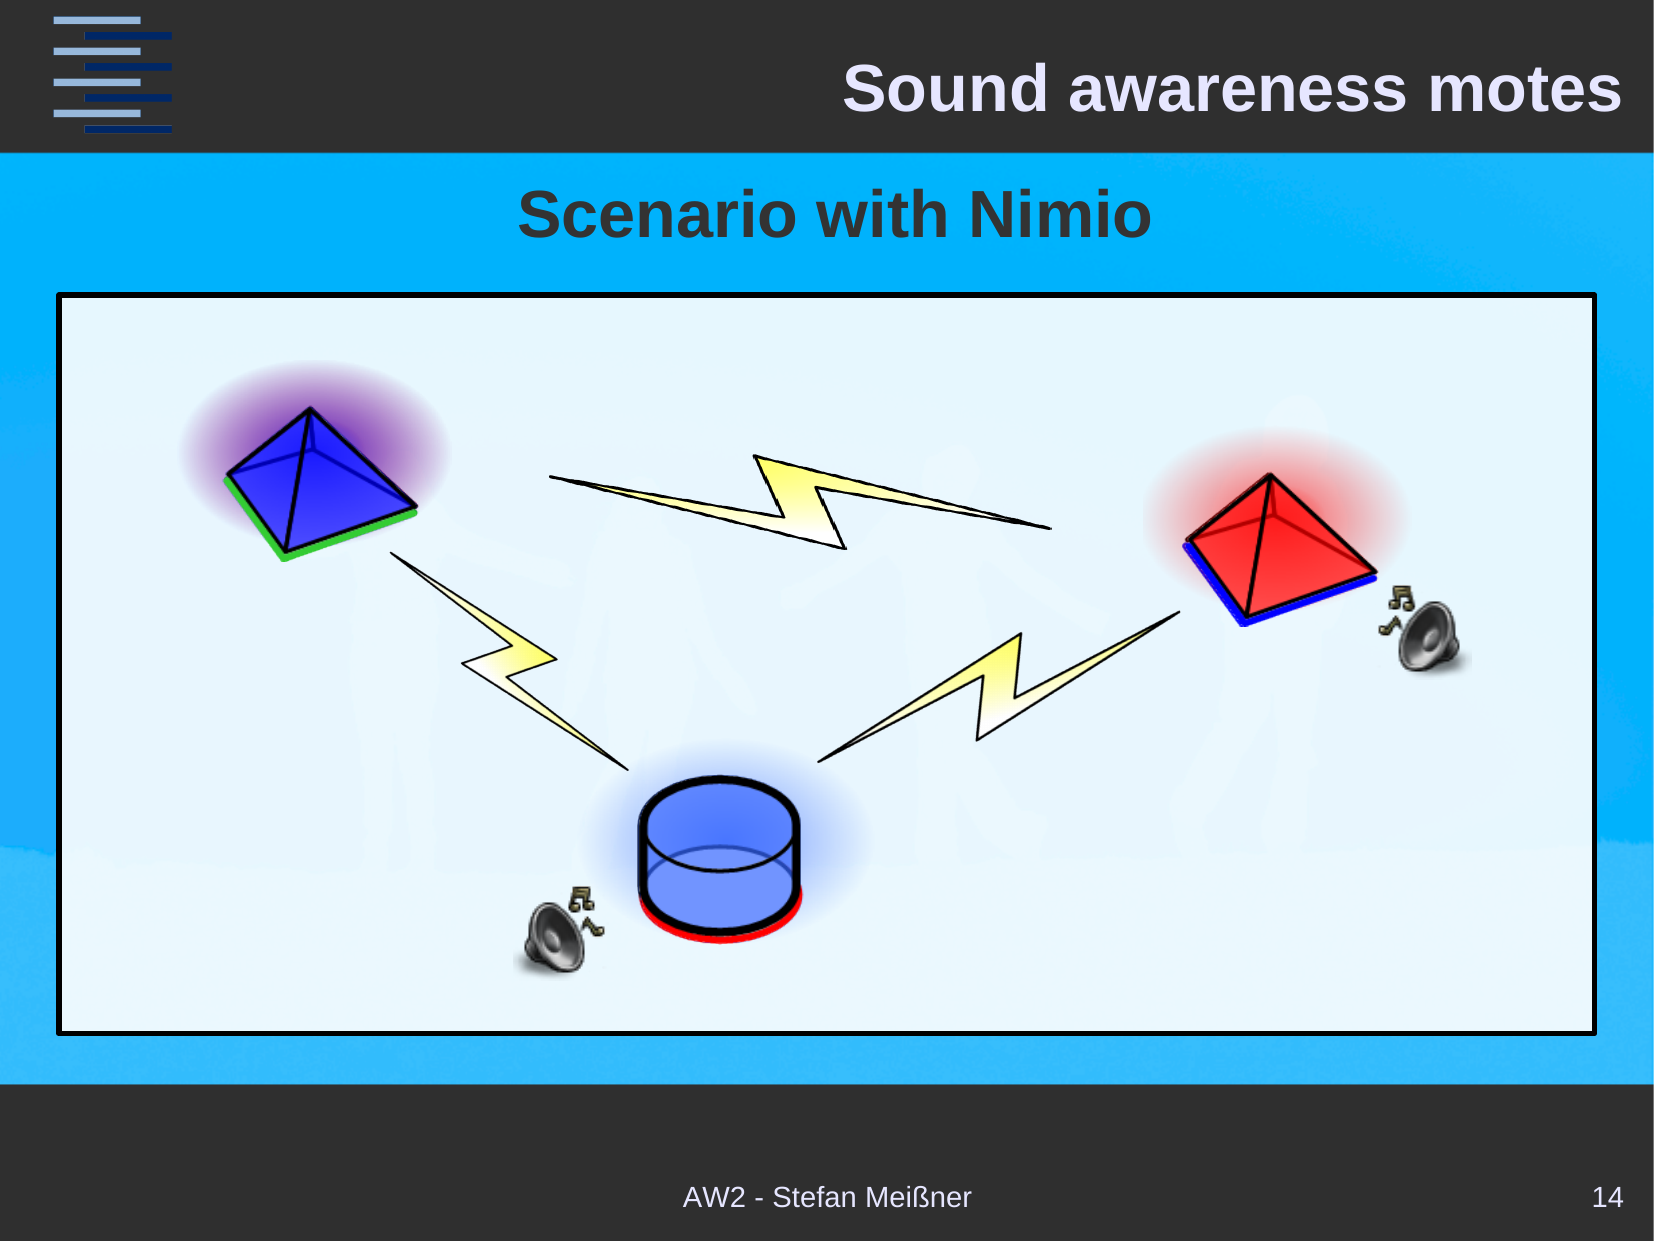

# Sound awareness motes
Scenario with Nimio
AW2 - Stefan Meißner
14